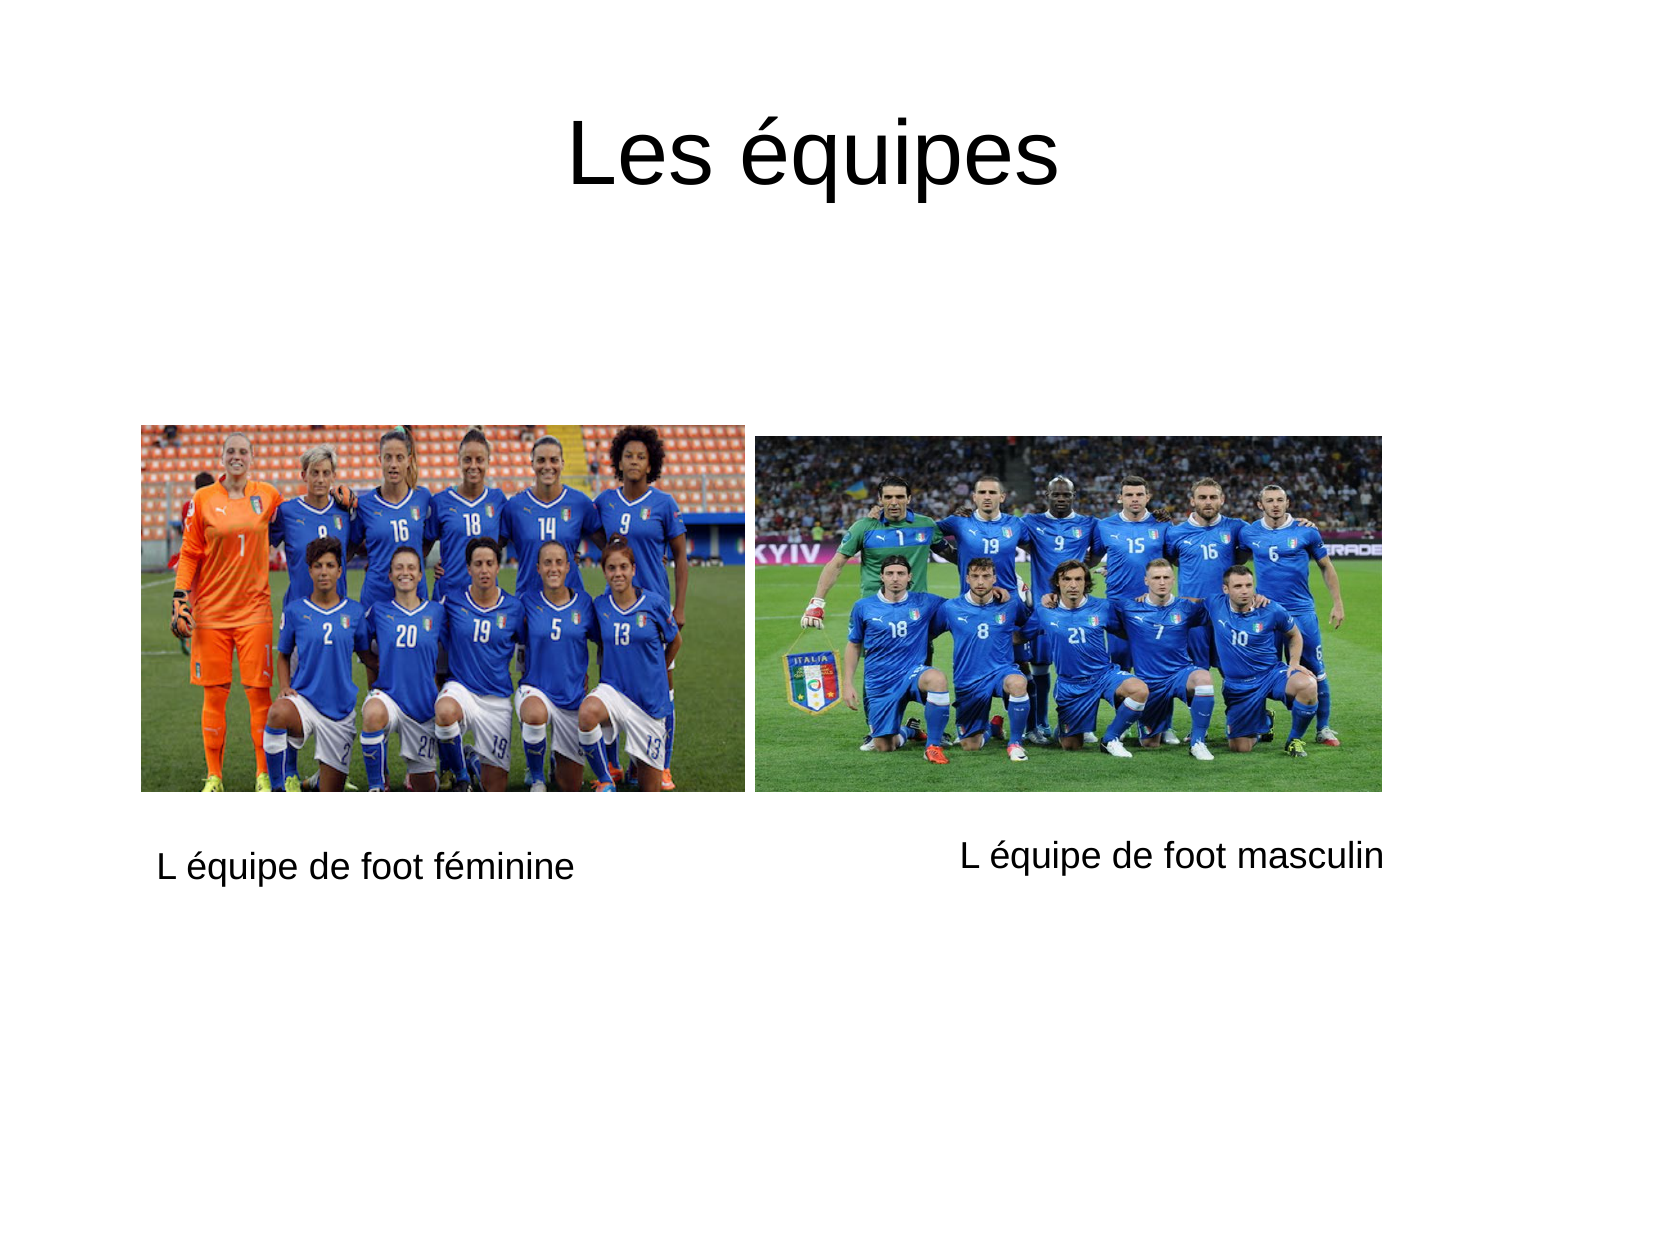

# Les équipes
L équipe de foot masculin
L équipe de foot féminine